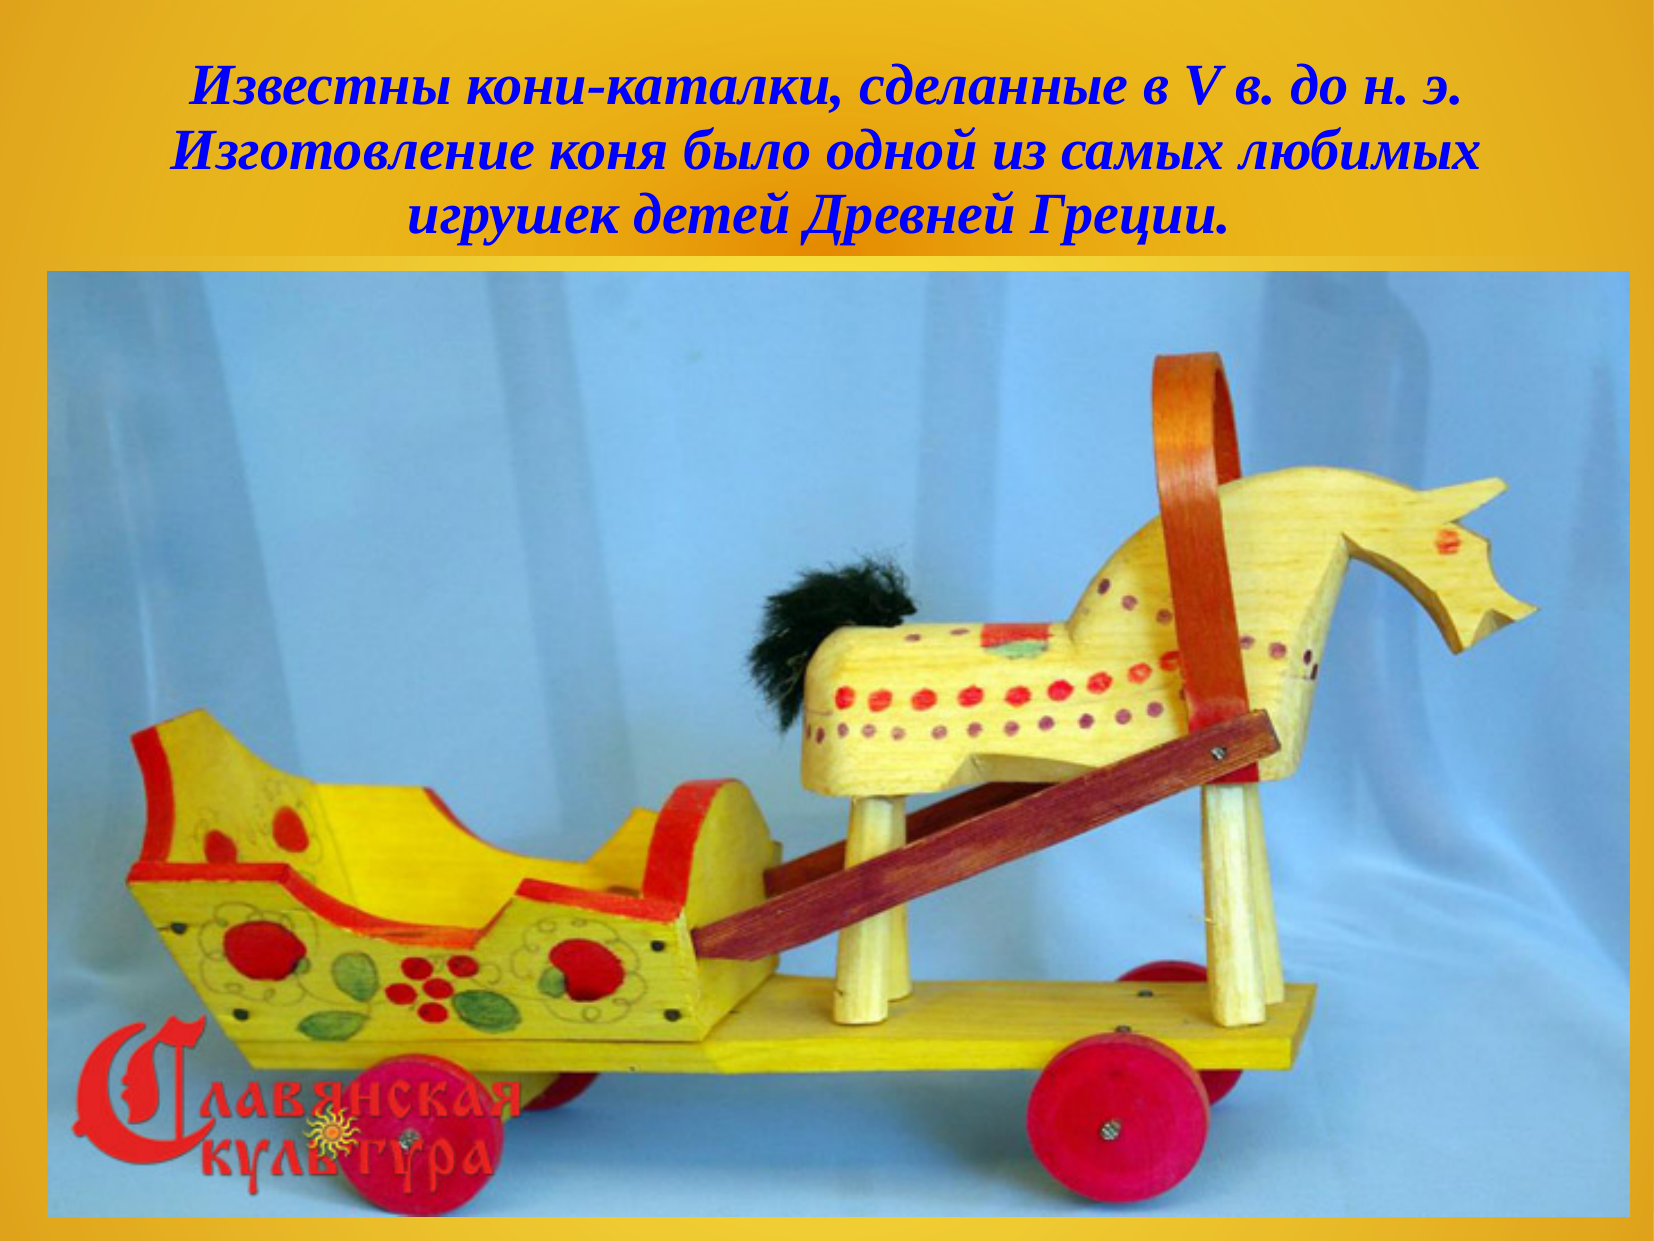

# Известны кони-каталки, сделанные в V в. до н. э. Изготовление коня было одной из самых любимых игрушек детей Древней Греции.